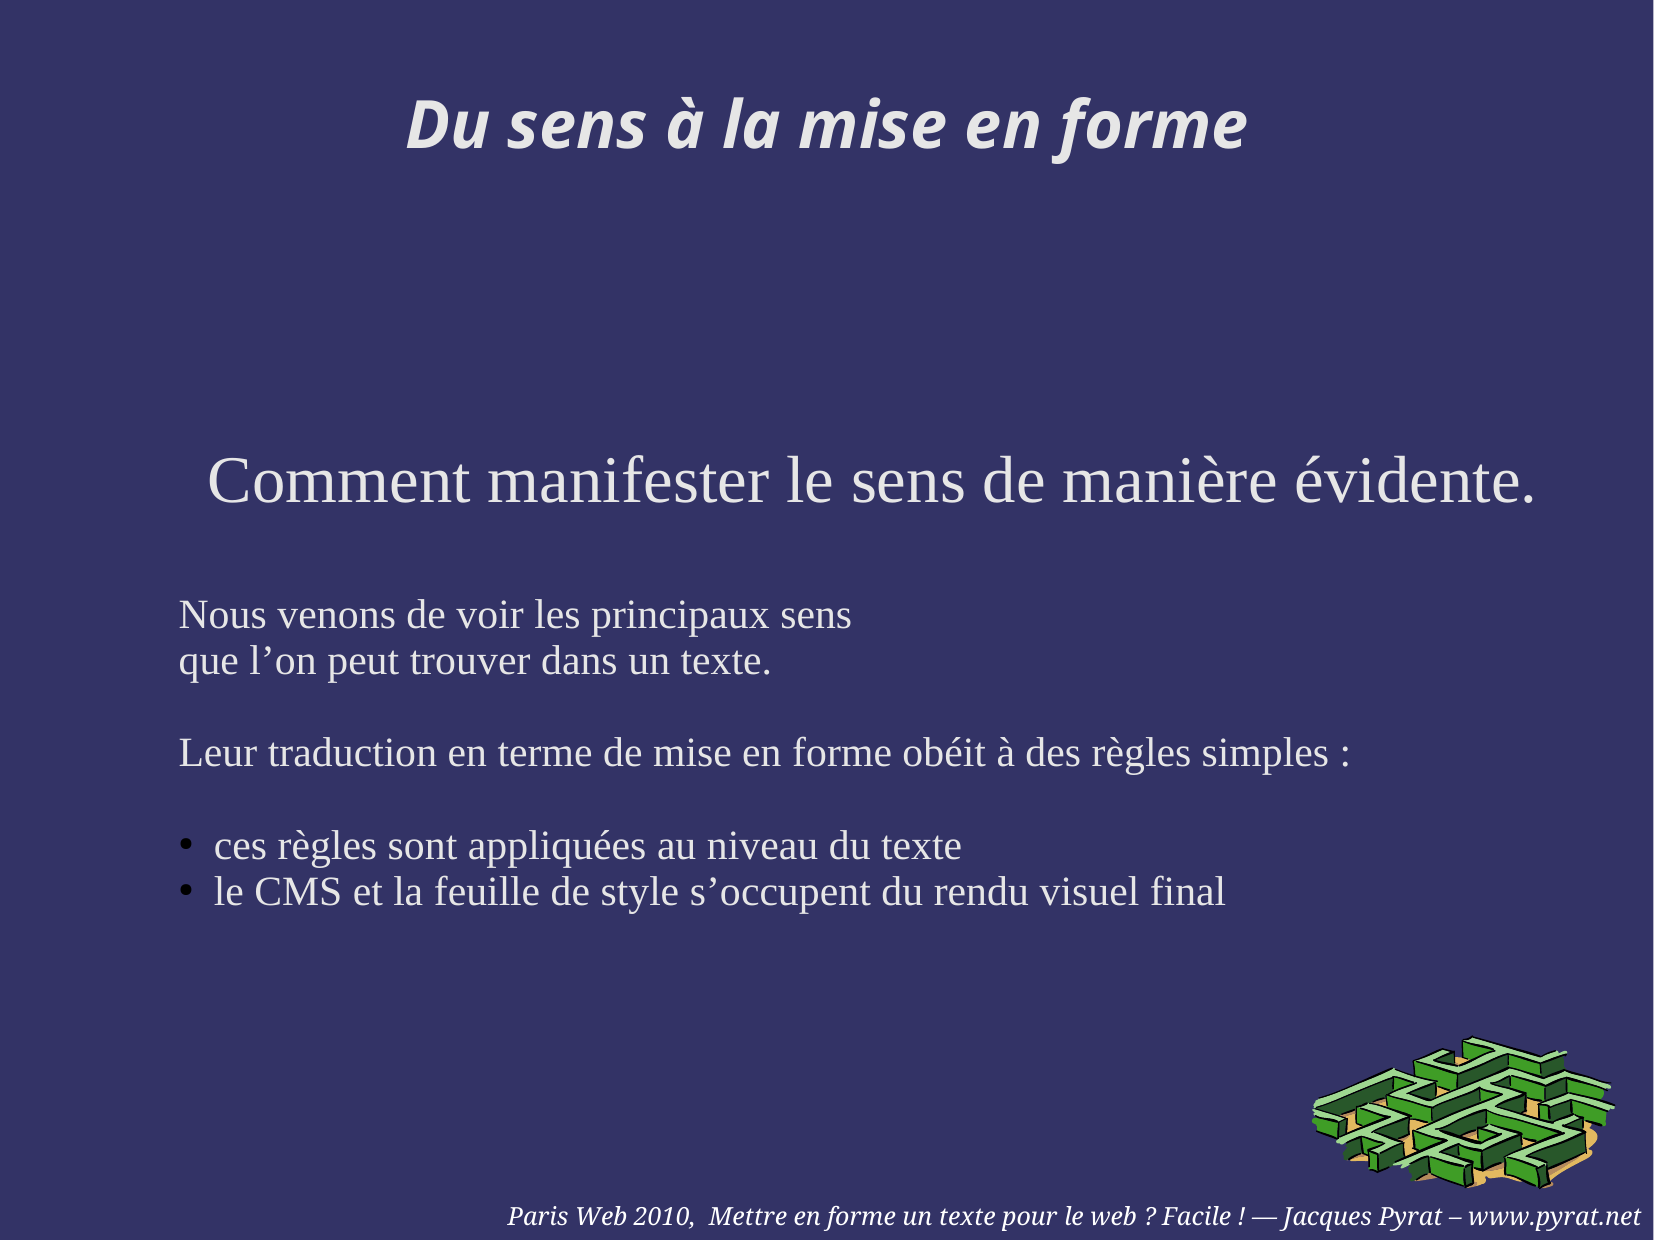

Du sens à la mise en forme
# Comment manifester le sens de manière évidente.
Nous venons de voir les principaux sens
que l’on peut trouver dans un texte.
Leur traduction en terme de mise en forme obéit à des règles simples :
ces règles sont appliquées au niveau du texte
le CMS et la feuille de style s’occupent du rendu visuel final